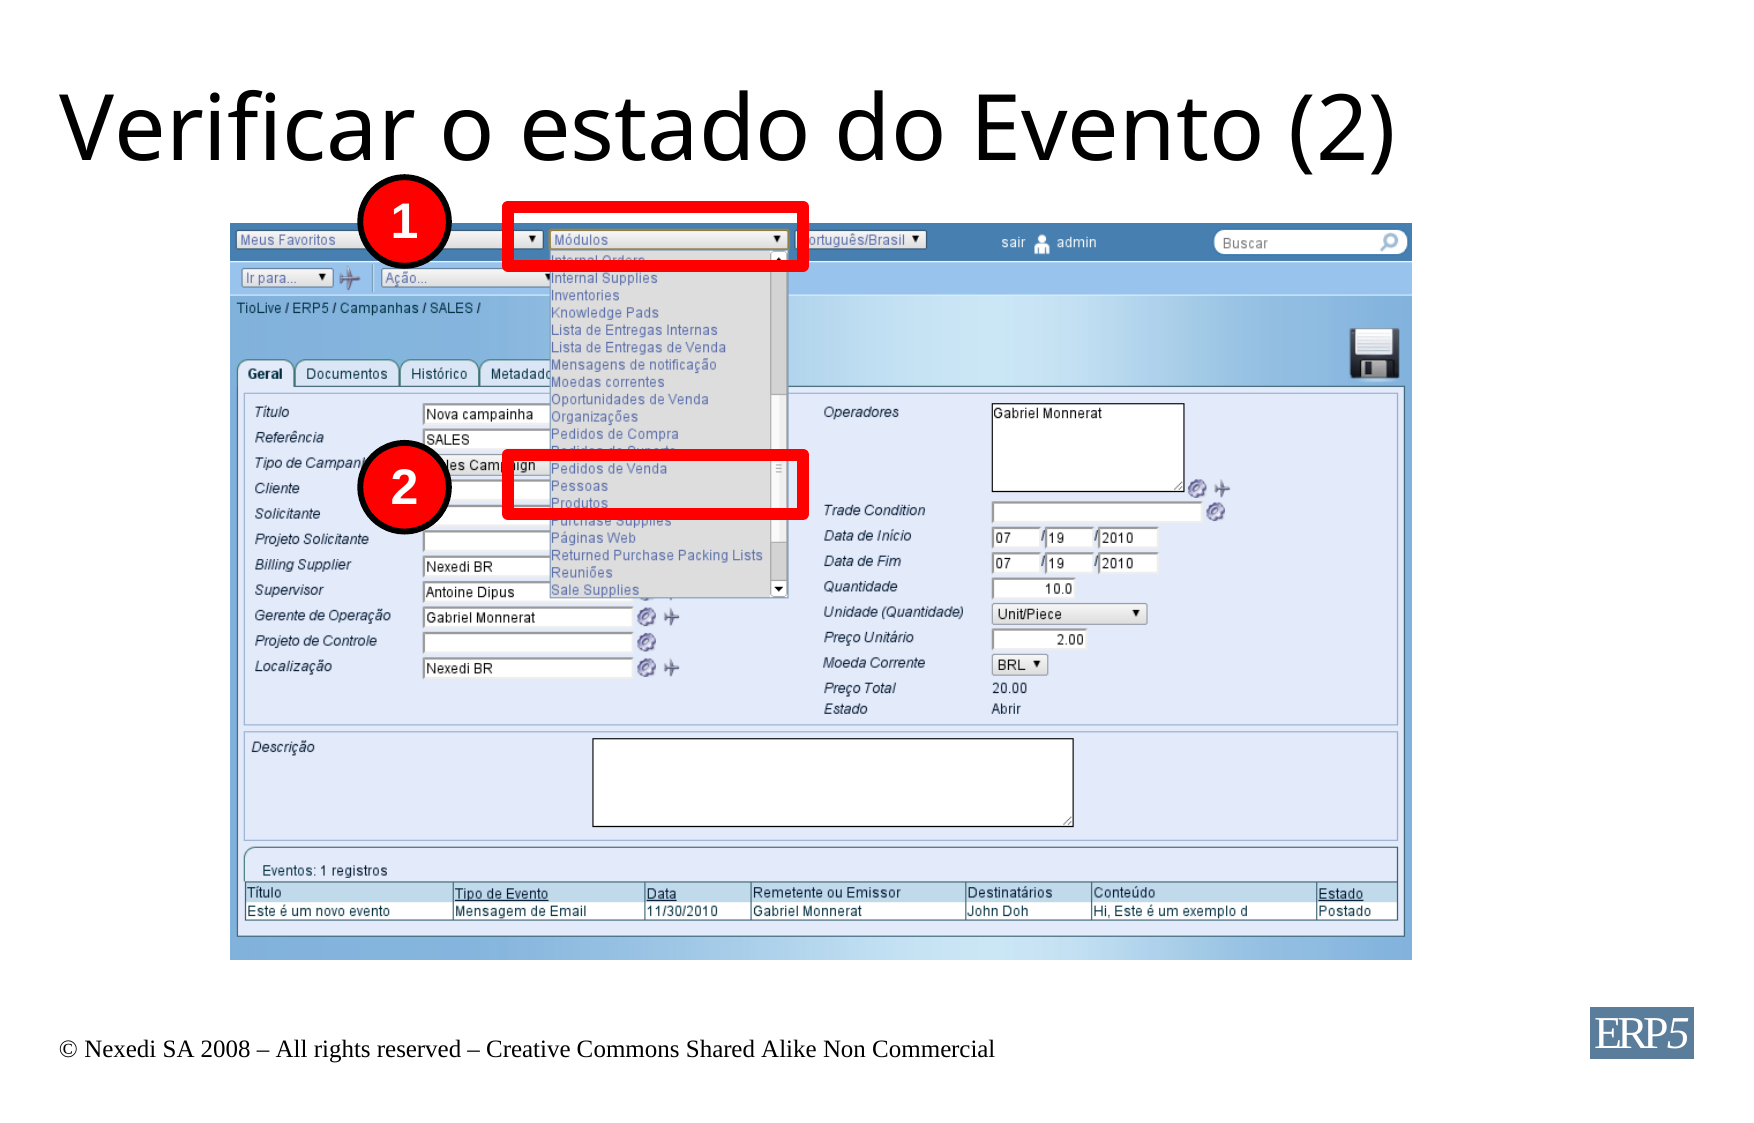

# Verificar o estado do Evento (2)
1
2